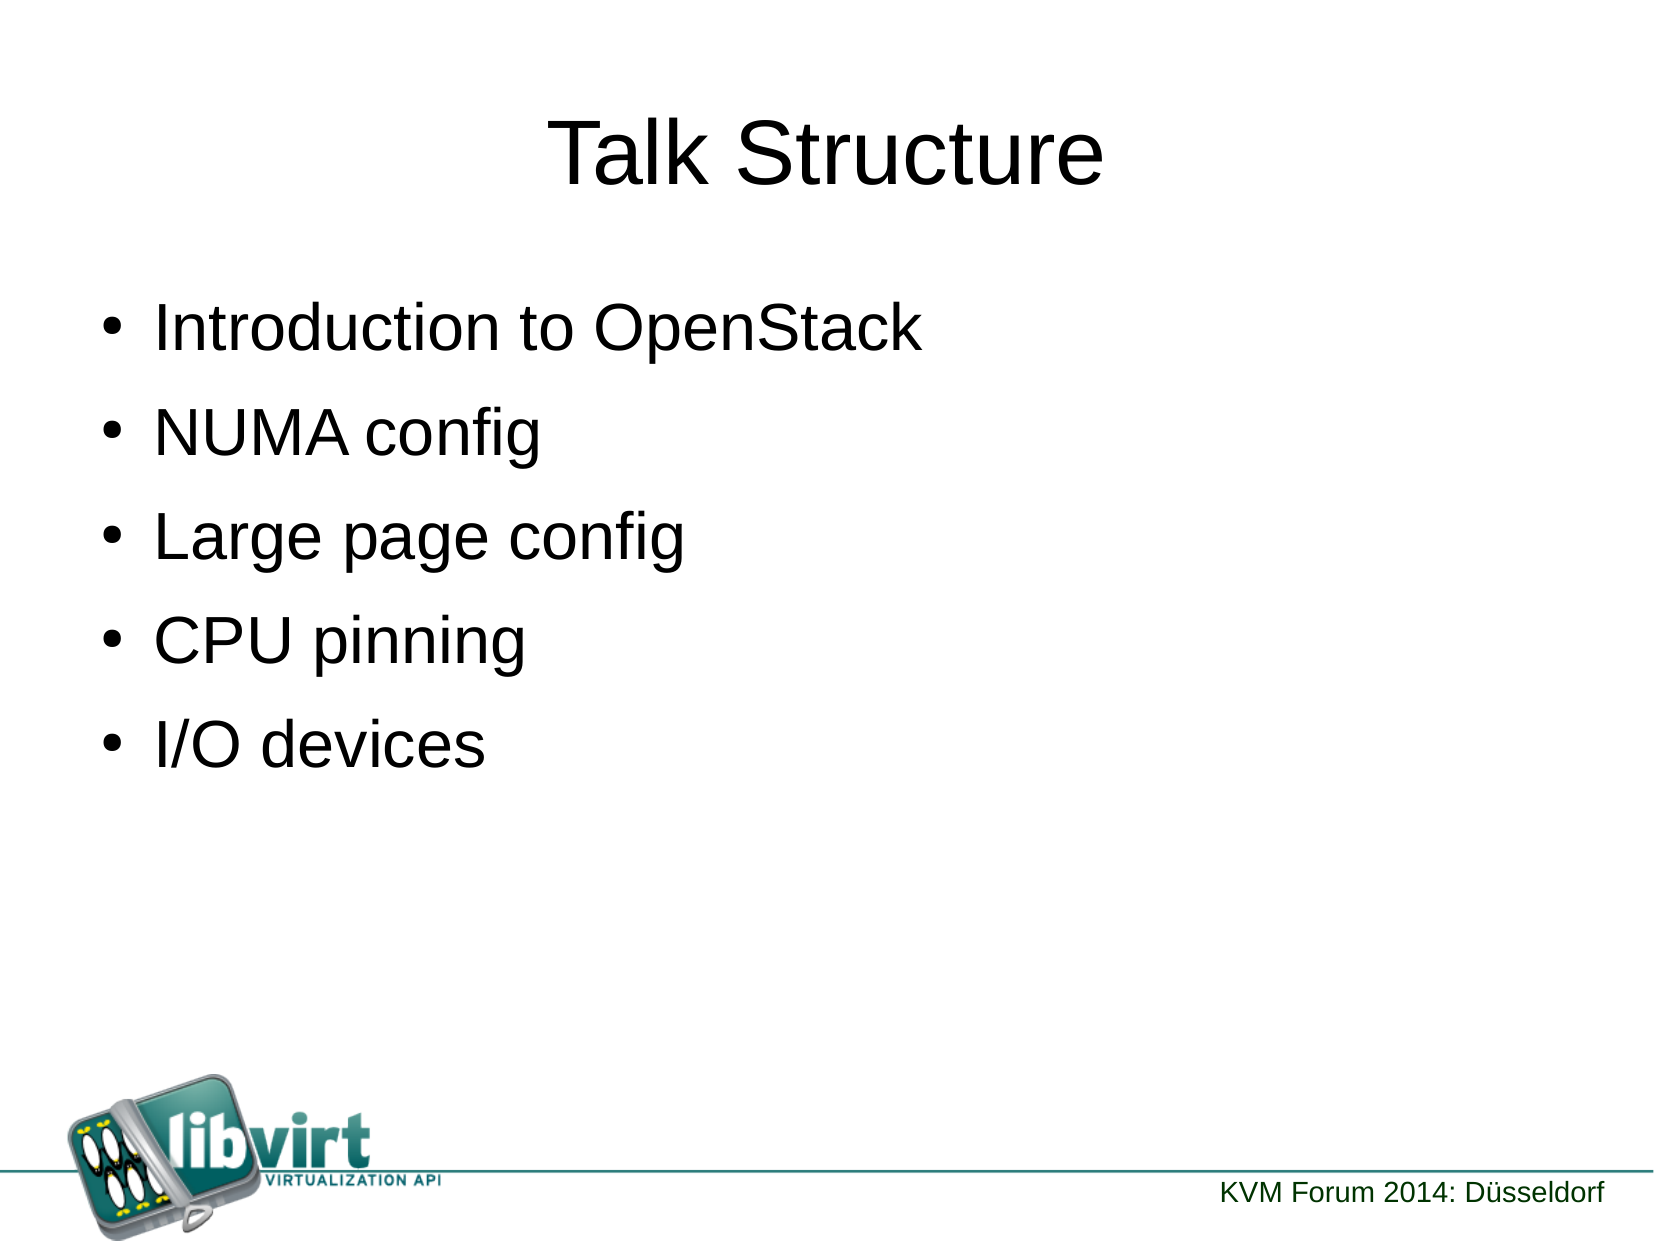

# Talk Structure
Introduction to OpenStack
NUMA config
Large page config
CPU pinning
I/O devices